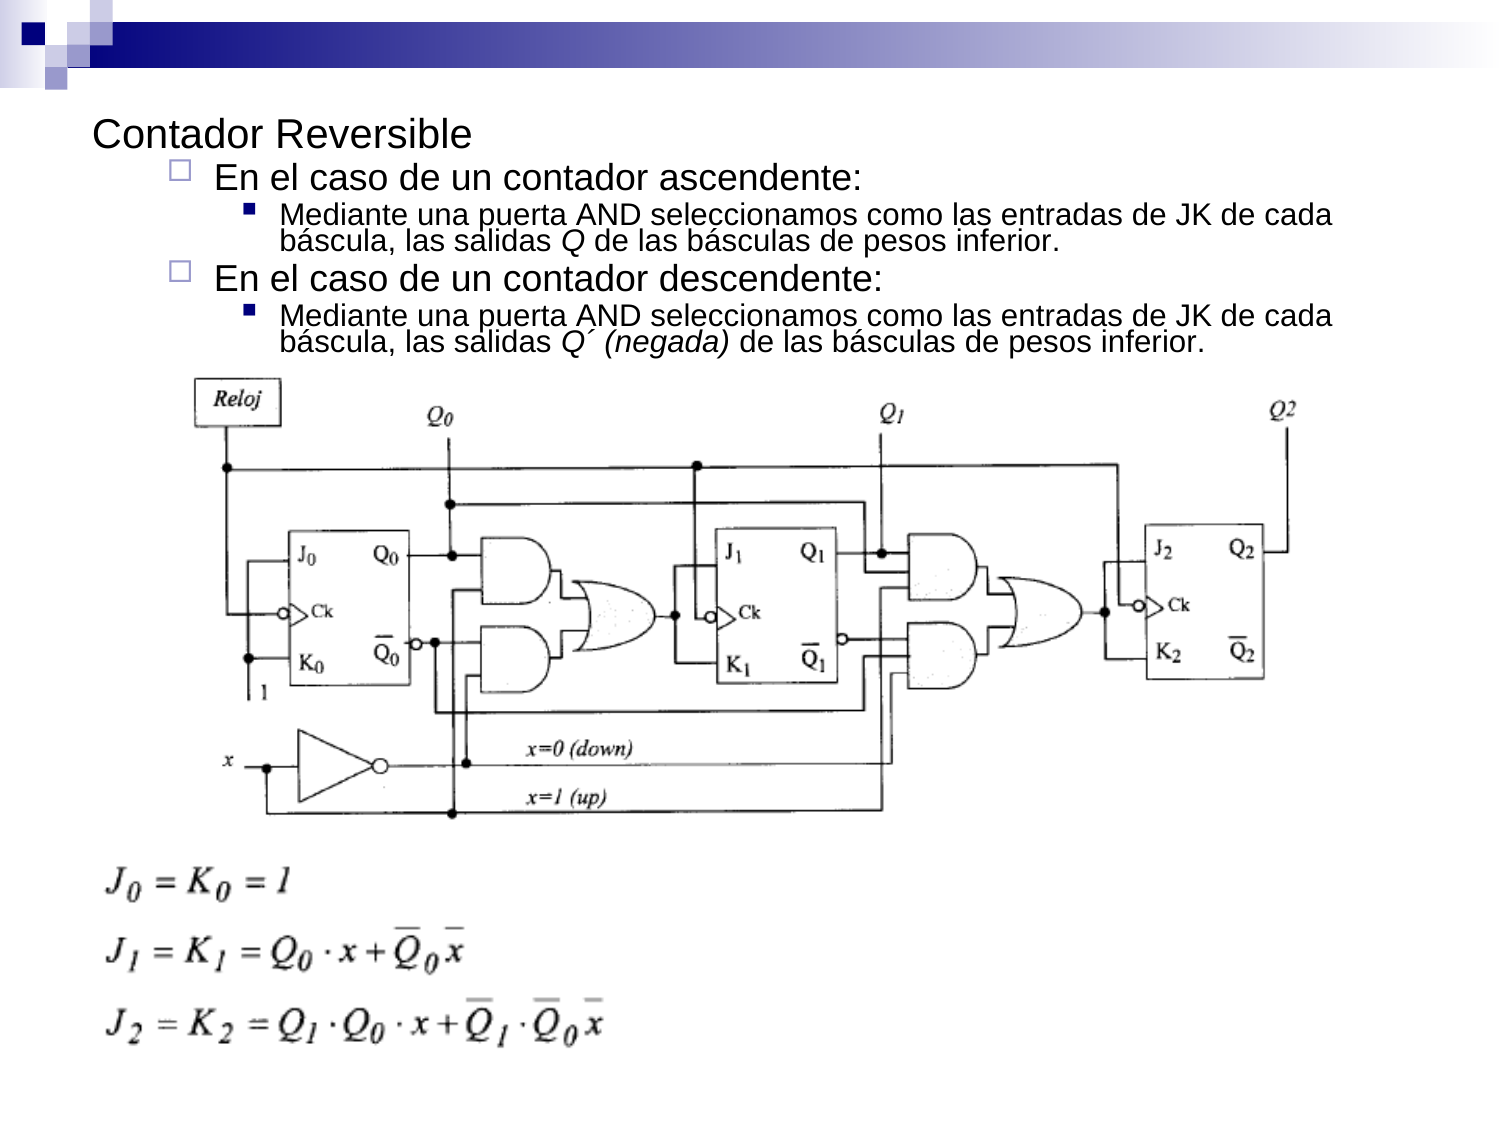

# Contador Reversible
En el caso de un contador ascendente:
Mediante una puerta AND seleccionamos como las entradas de JK de cada báscula, las salidas Q de las básculas de pesos inferior.
En el caso de un contador descendente:
Mediante una puerta AND seleccionamos como las entradas de JK de cada báscula, las salidas Q´ (negada) de las básculas de pesos inferior.